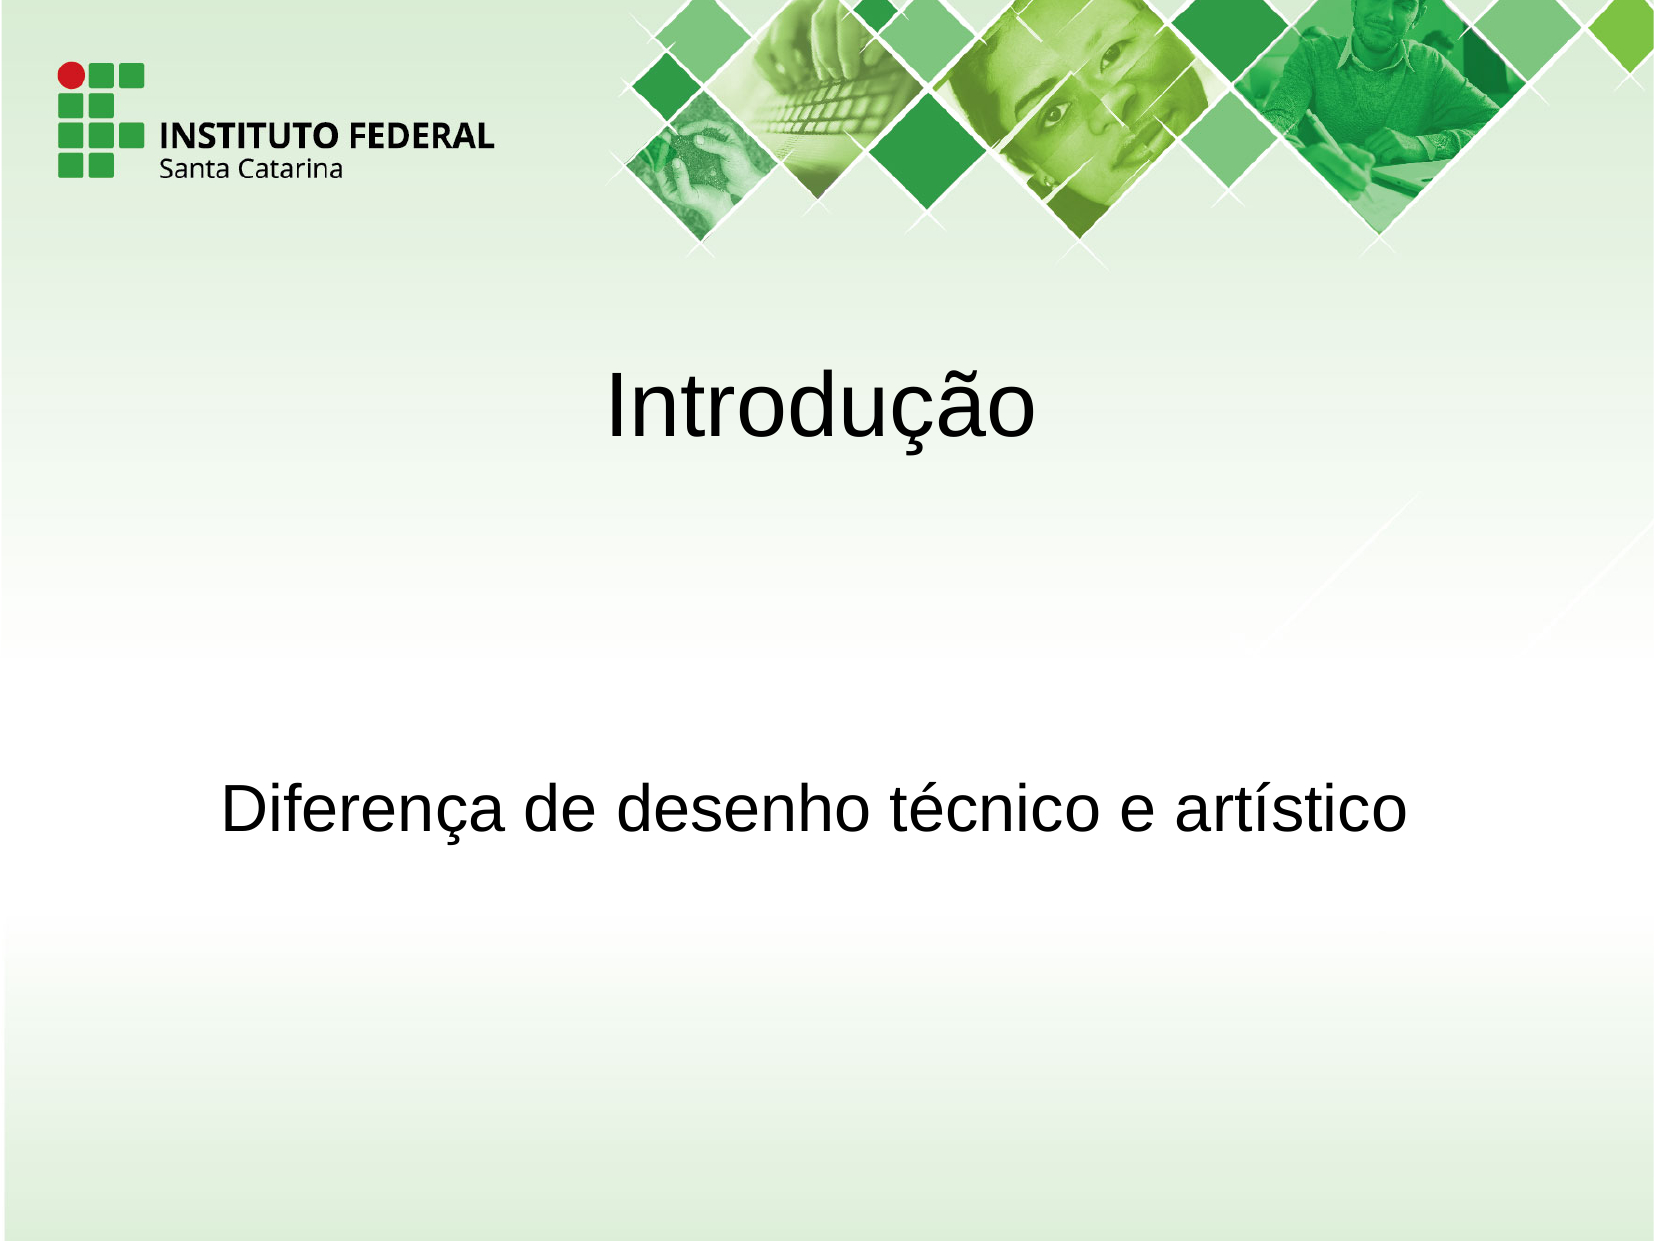

Diferença de desenho técnico e artístico
# Introdução